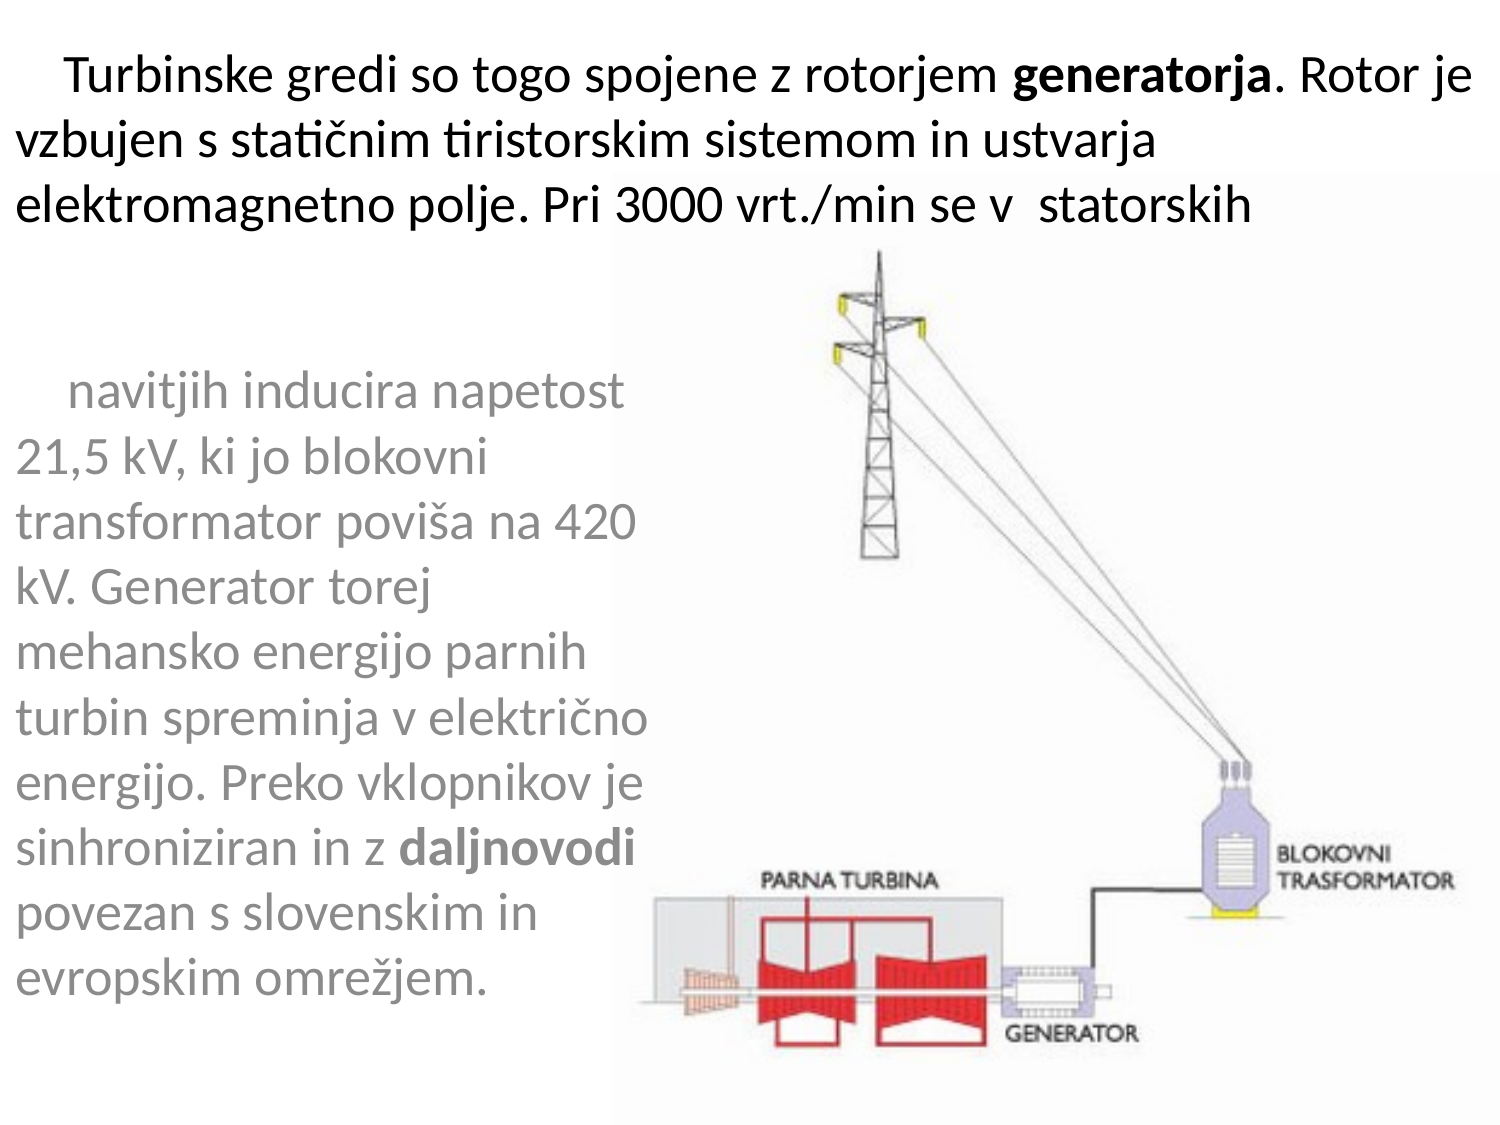

# Turbinske gredi so togo spojene z rotorjem generatorja. Rotor je vzbujen s statičnim tiristorskim sistemom in ustvarja elektromagnetno polje. Pri 3000 vrt./min se v statorskih
 navitjih inducira napetost 21,5 kV, ki jo blokovni transformator poviša na 420 kV. Generator torej mehansko energijo parnih turbin spreminja v električno energijo. Preko vklopnikov je sinhroniziran in z daljnovodi povezan s slovenskim in evropskim omrežjem.